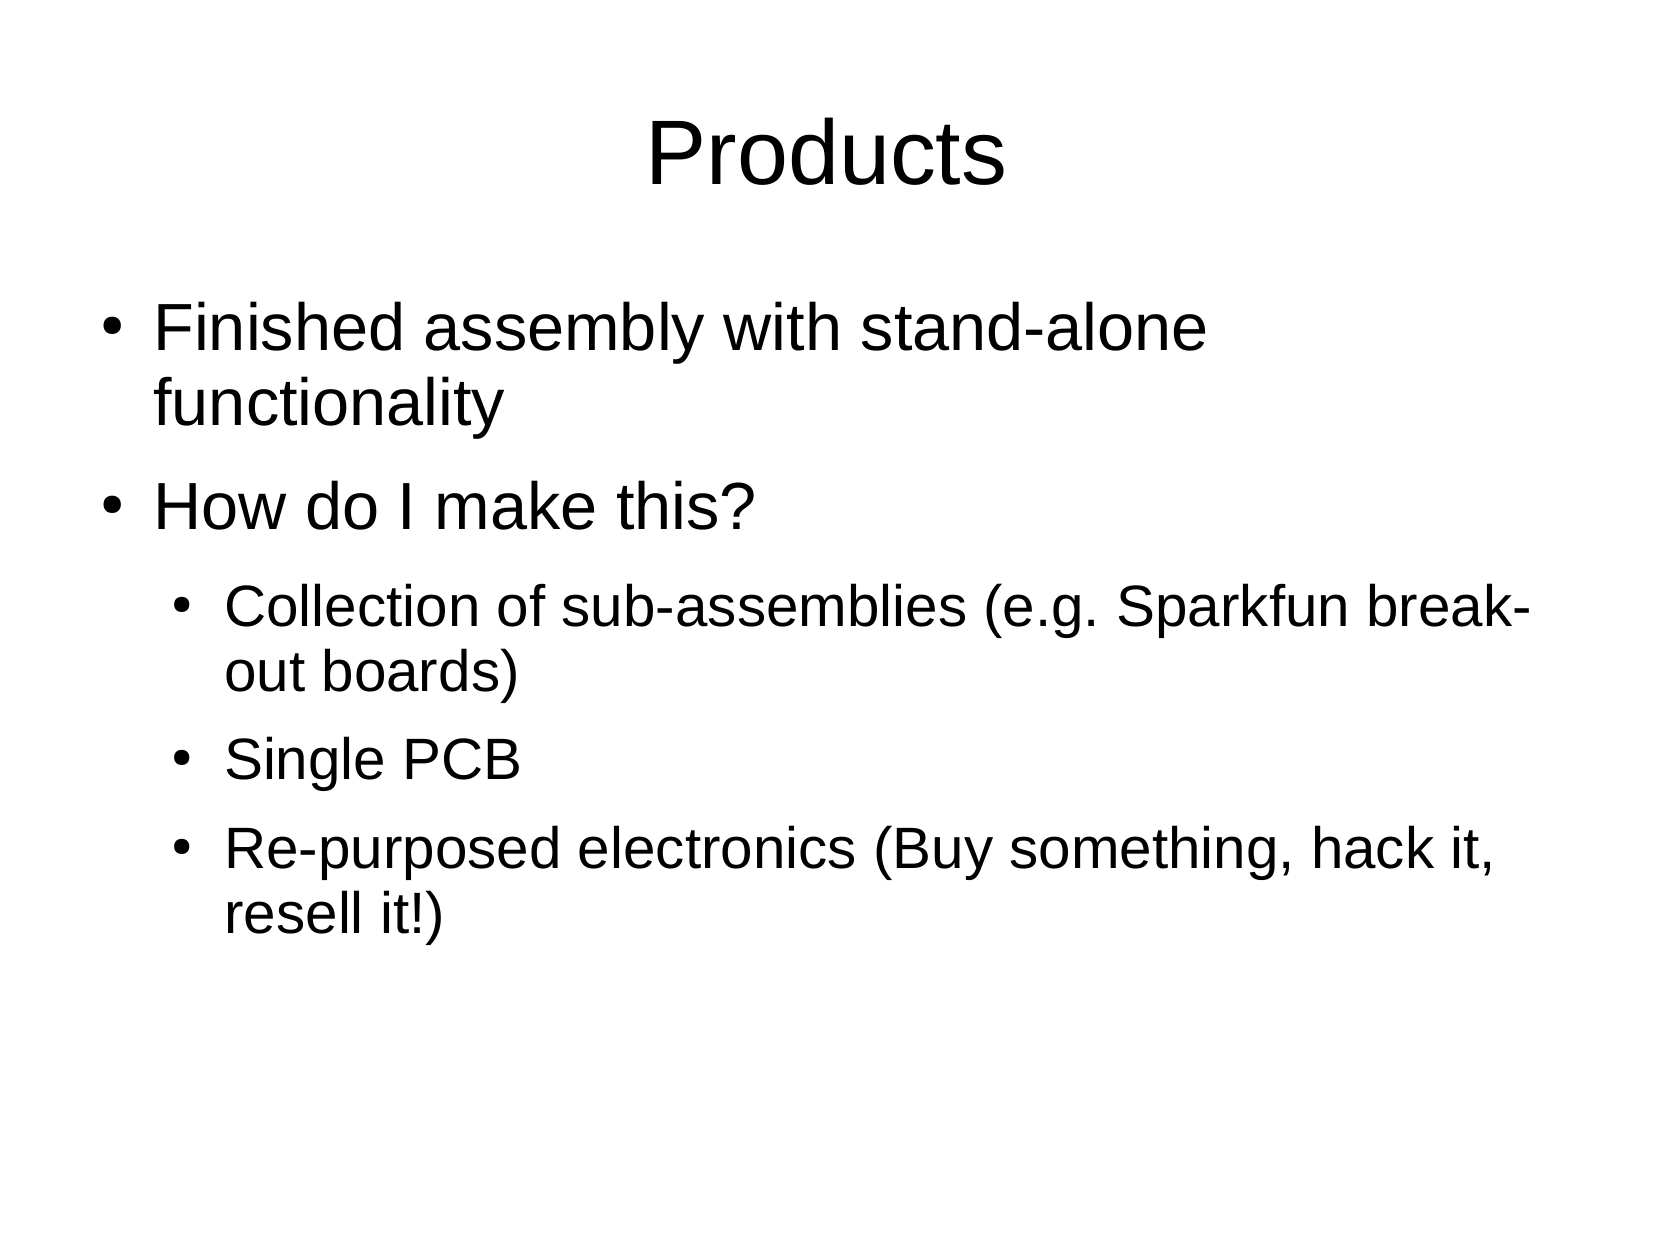

# Products
Finished assembly with stand-alone functionality
How do I make this?
Collection of sub-assemblies (e.g. Sparkfun break-out boards)
Single PCB
Re-purposed electronics (Buy something, hack it, resell it!)